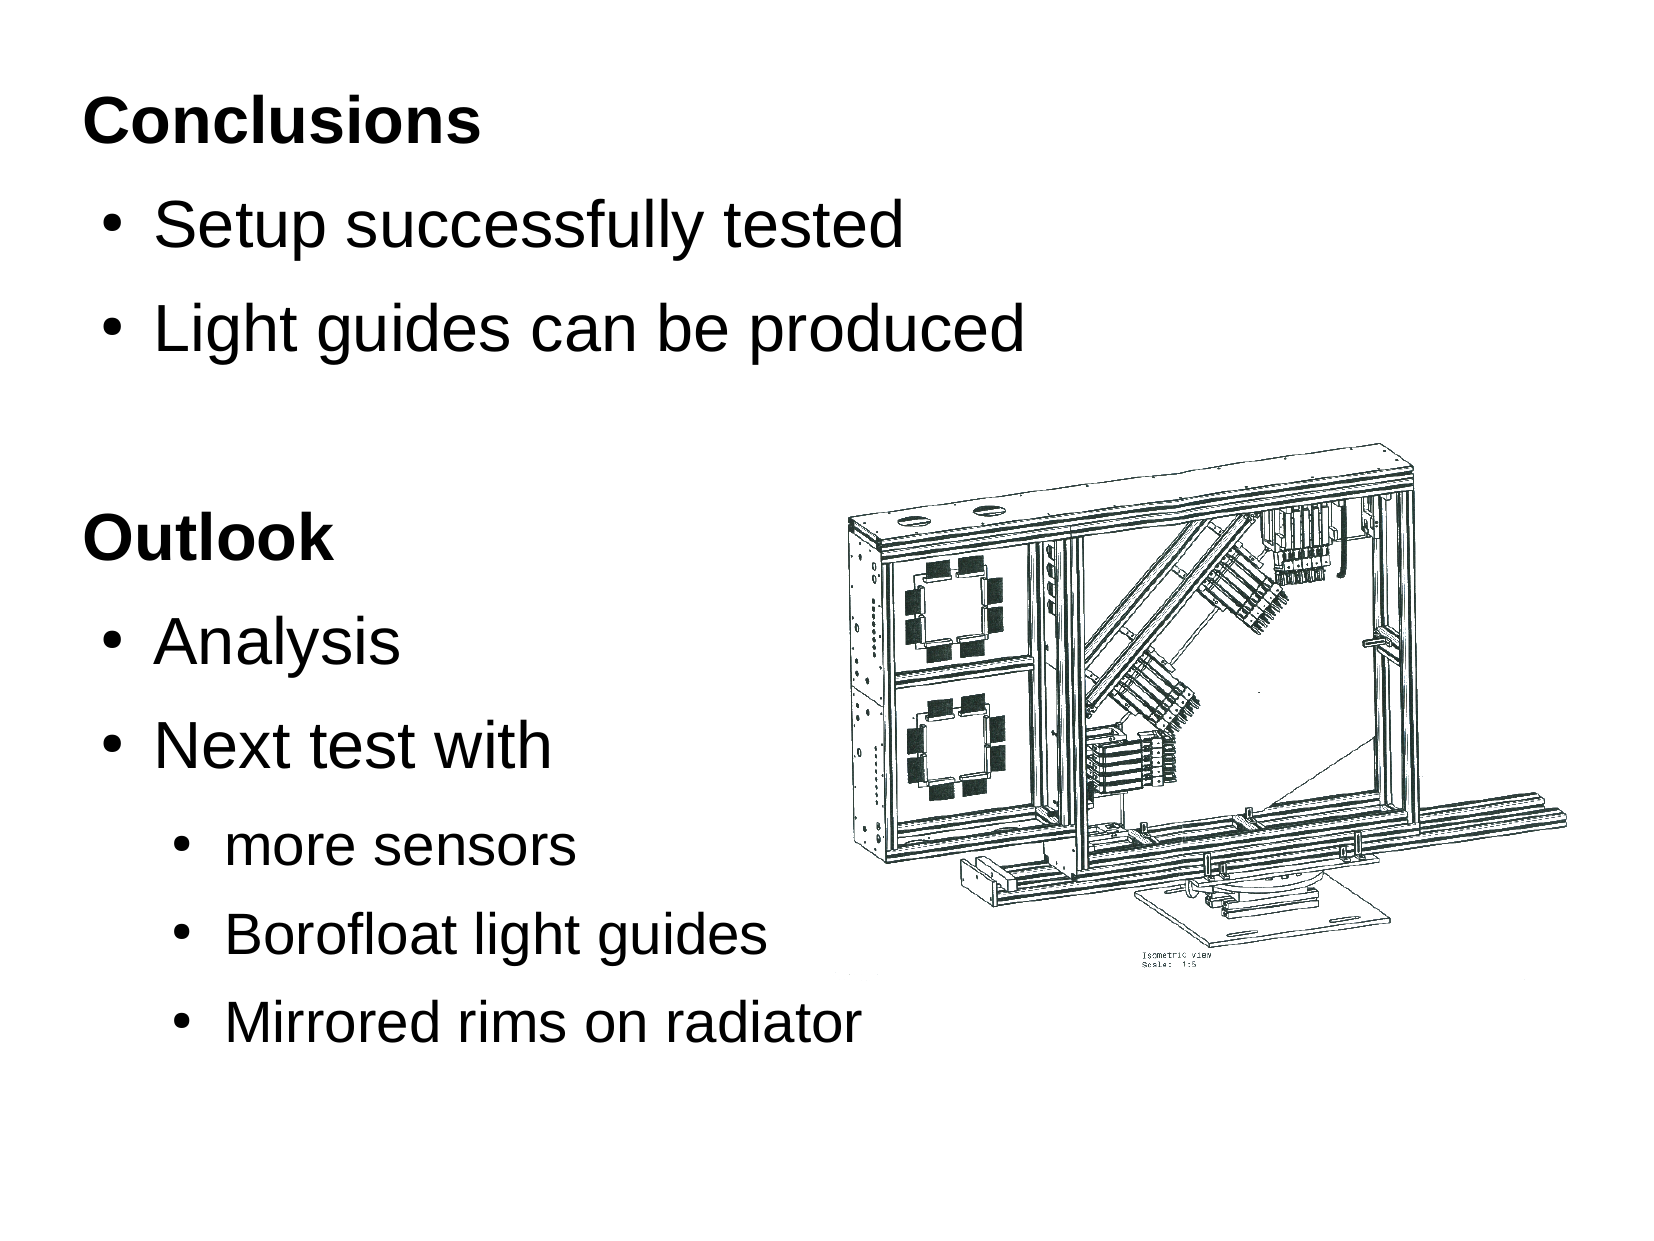

# Conclusions
Setup successfully tested
Light guides can be produced
Outlook
Analysis
Next test with
more sensors
Borofloat light guides
Mirrored rims on radiator